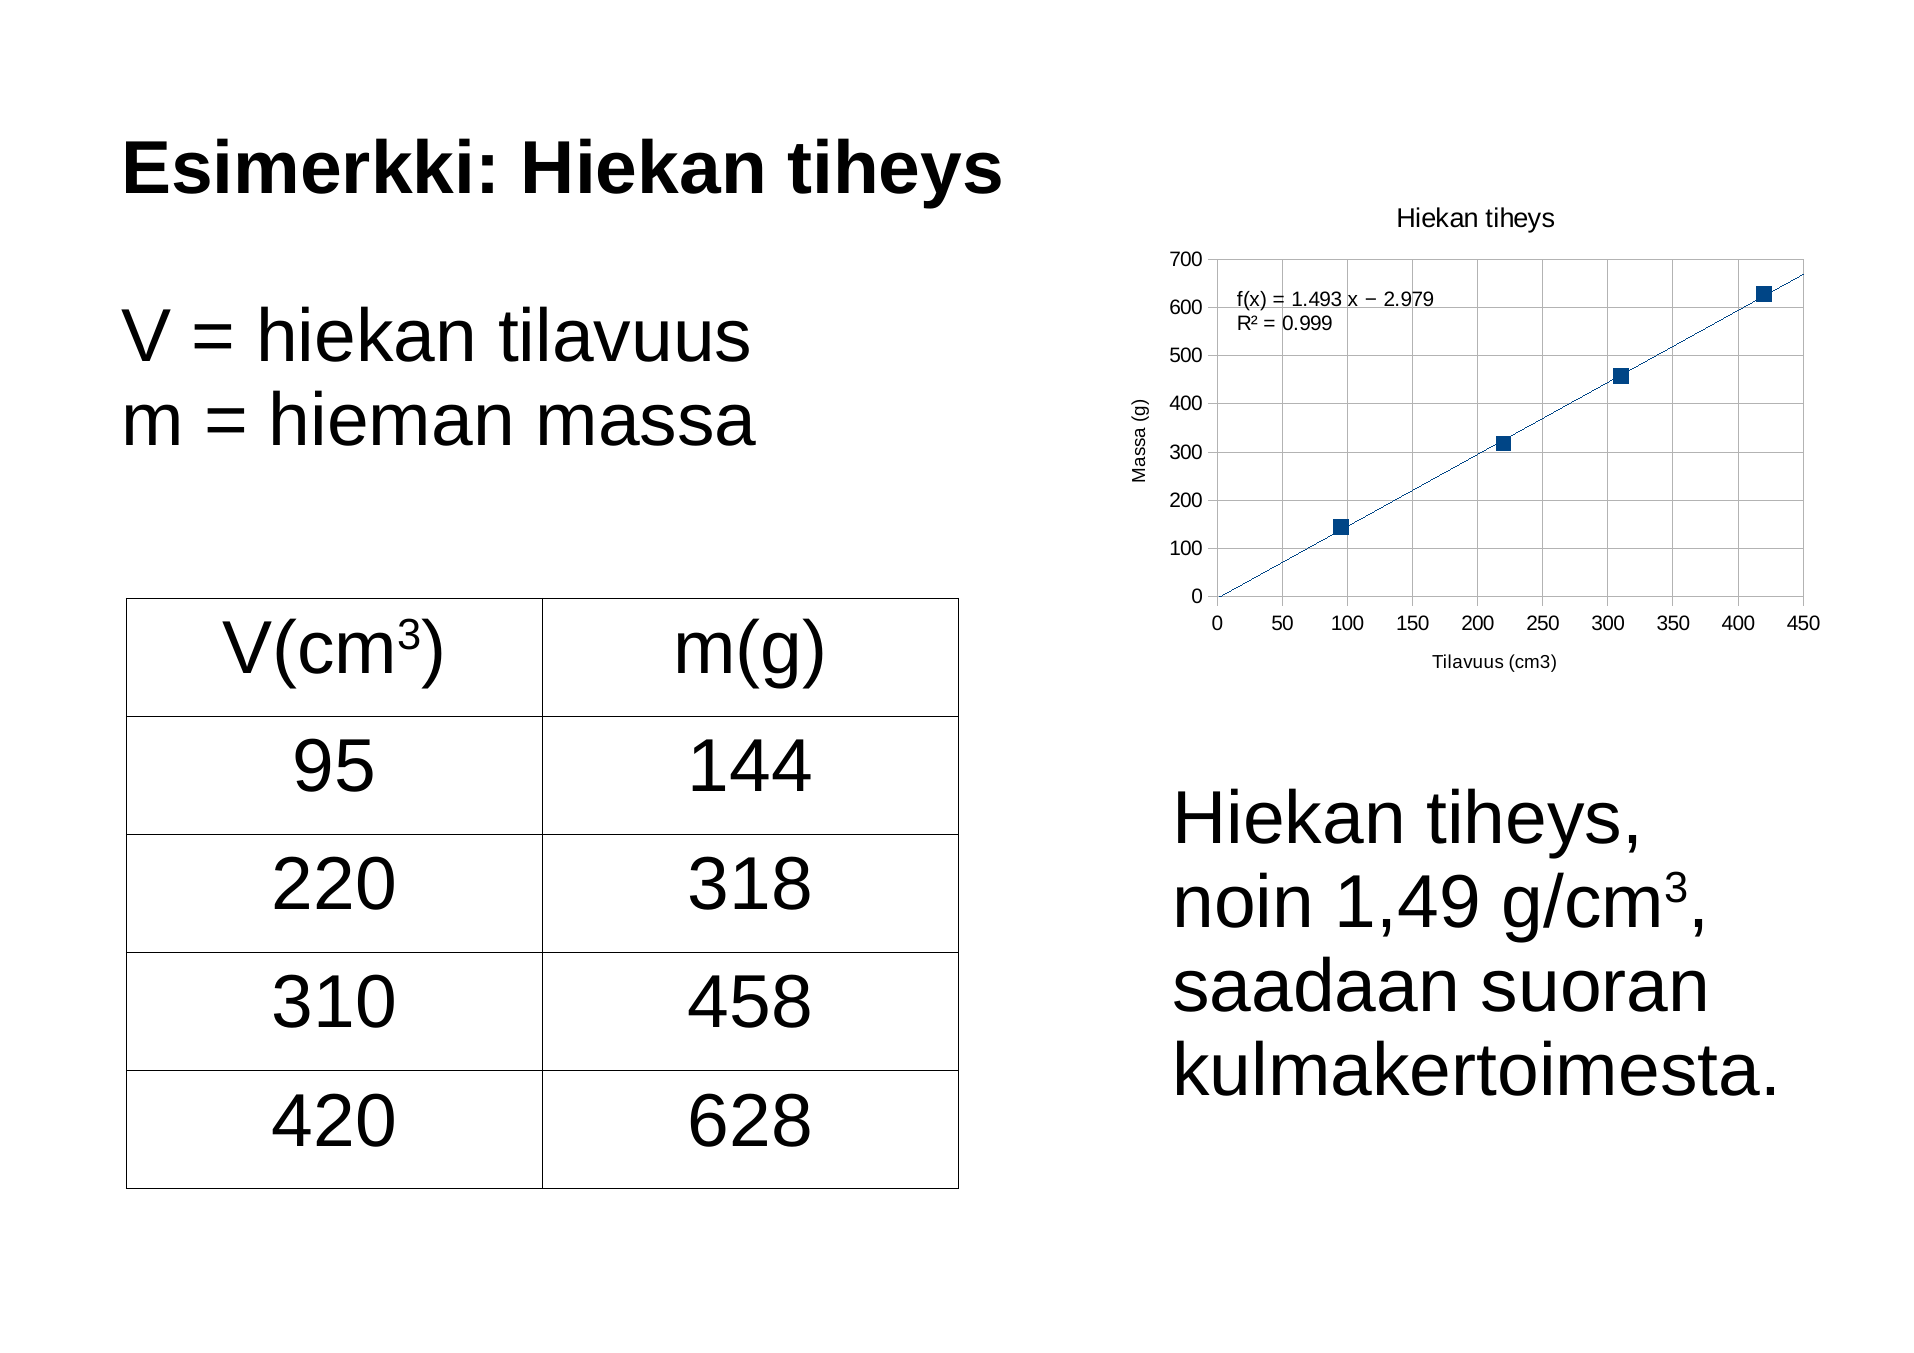

Esimerkki: Hiekan tiheys
V = hiekan tilavuus
m = hieman massa
### Chart: Hiekan tiheys
| Category | Sarake C |
|---|---|| V(cm3) | m(g) |
| --- | --- |
| 95 | 144 |
| 220 | 318 |
| 310 | 458 |
| 420 | 628 |
Hiekan tiheys,
noin 1,49 g/cm3,
saadaan suoran
kulmakertoimesta.